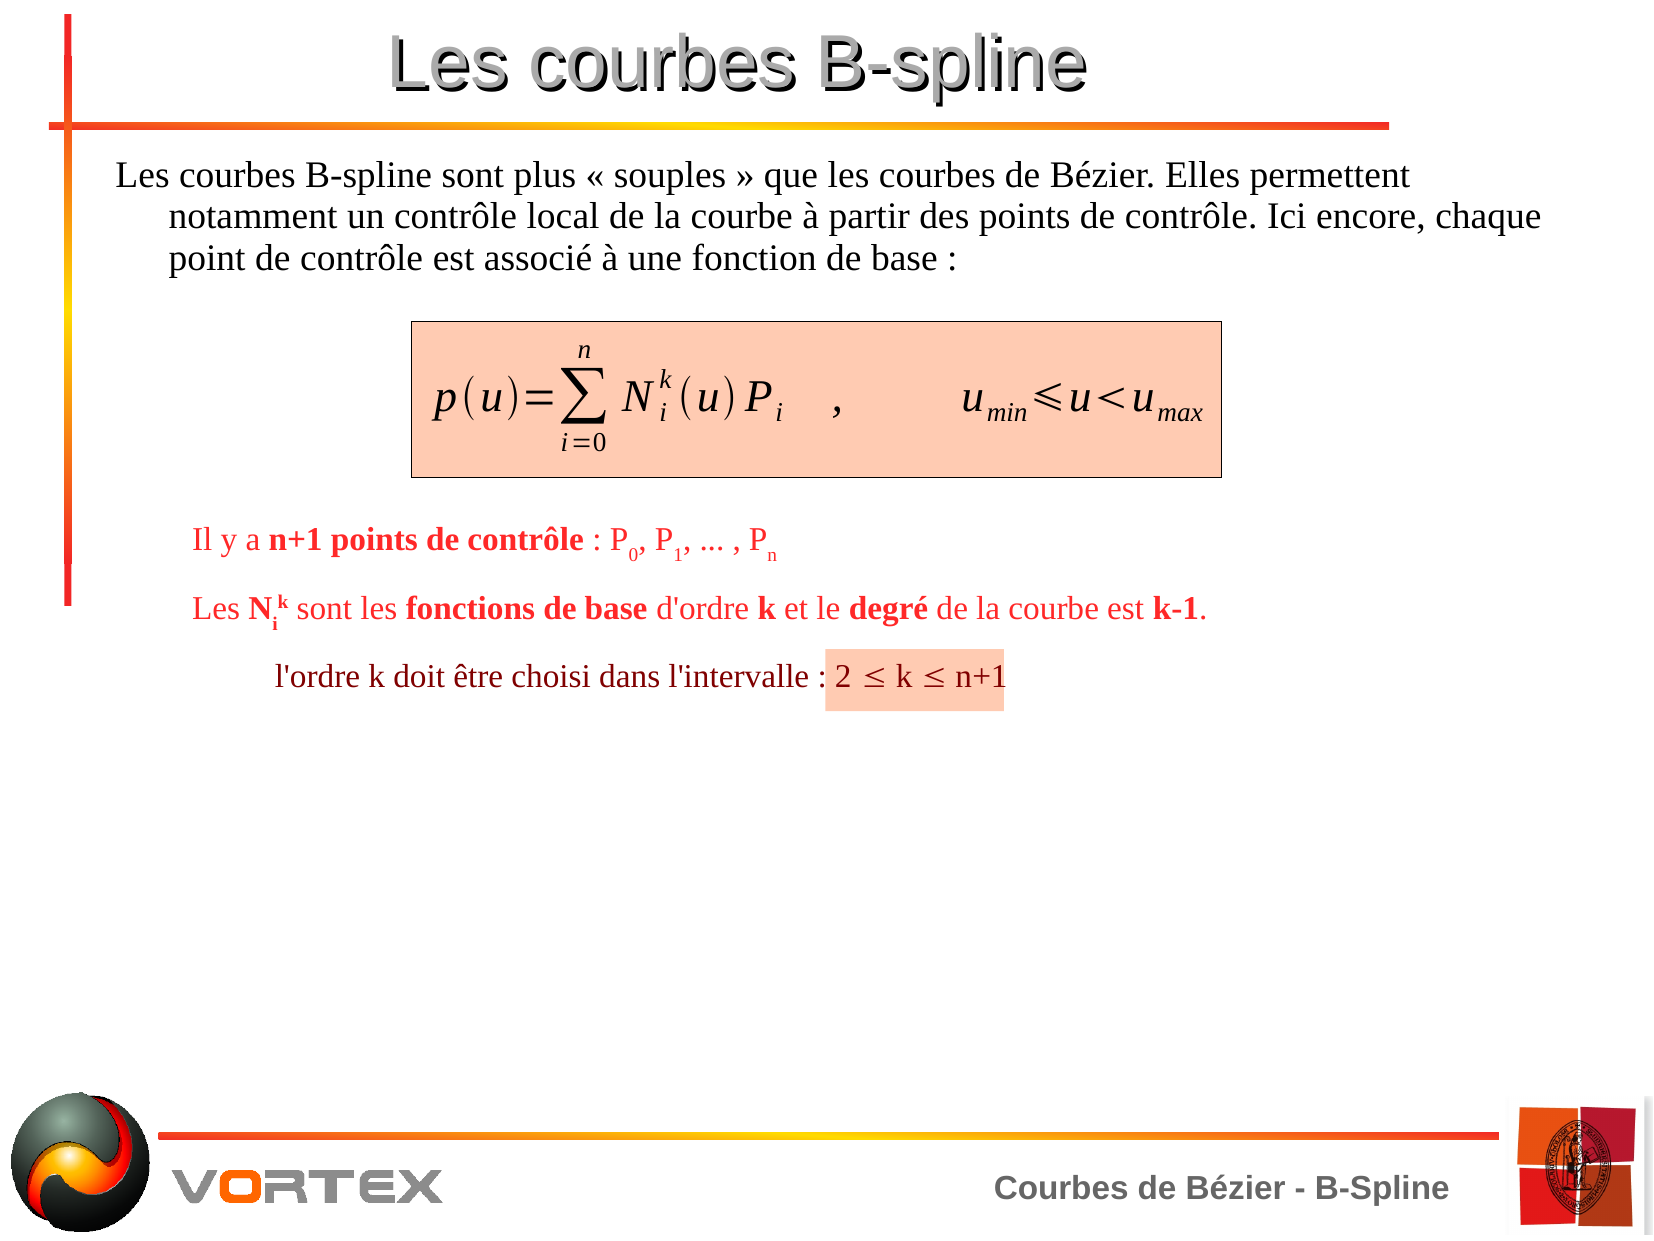

# Les courbes B-spline
Les courbes B-spline sont plus « souples » que les courbes de Bézier. Elles permettent notamment un contrôle local de la courbe à partir des points de contrôle. Ici encore, chaque point de contrôle est associé à une fonction de base :
Il y a n+1 points de contrôle : P0, P1, ... , Pn
Les Nik sont les fonctions de base d'ordre k et le degré de la courbe est k-1.
l'ordre k doit être choisi dans l'intervalle : 2  k  n+1